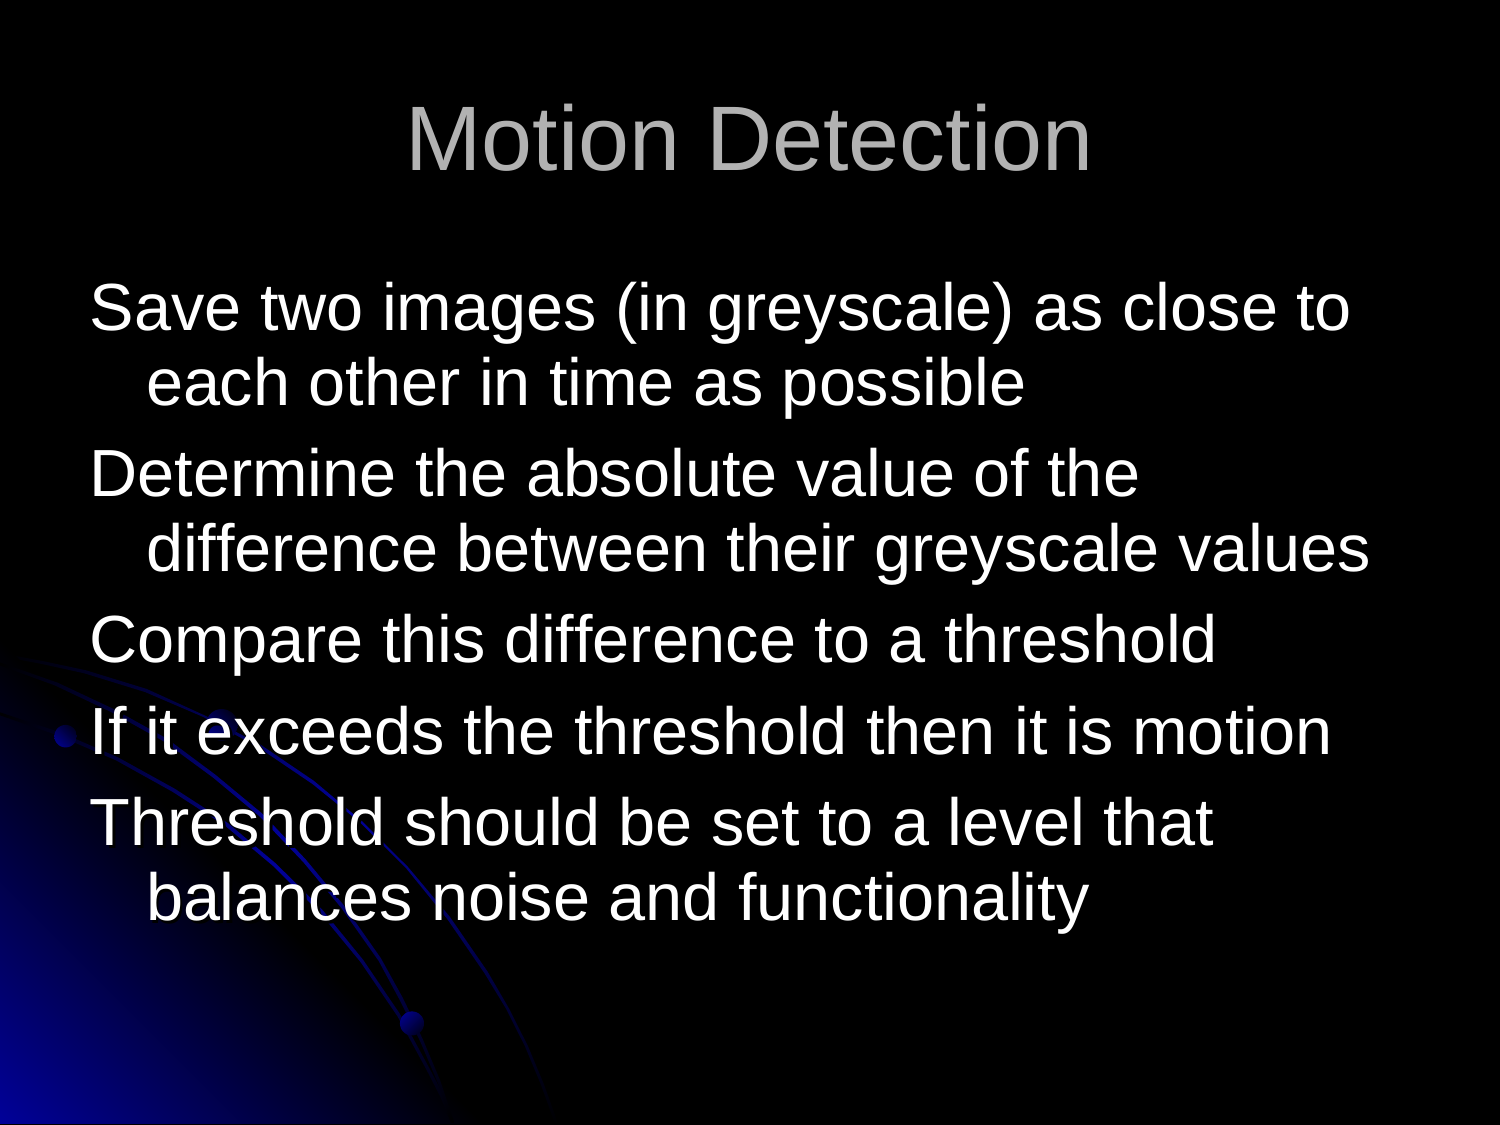

# Motion Detection
Save two images (in greyscale) as close to each other in time as possible
Determine the absolute value of the difference between their greyscale values
Compare this difference to a threshold
If it exceeds the threshold then it is motion
Threshold should be set to a level that balances noise and functionality